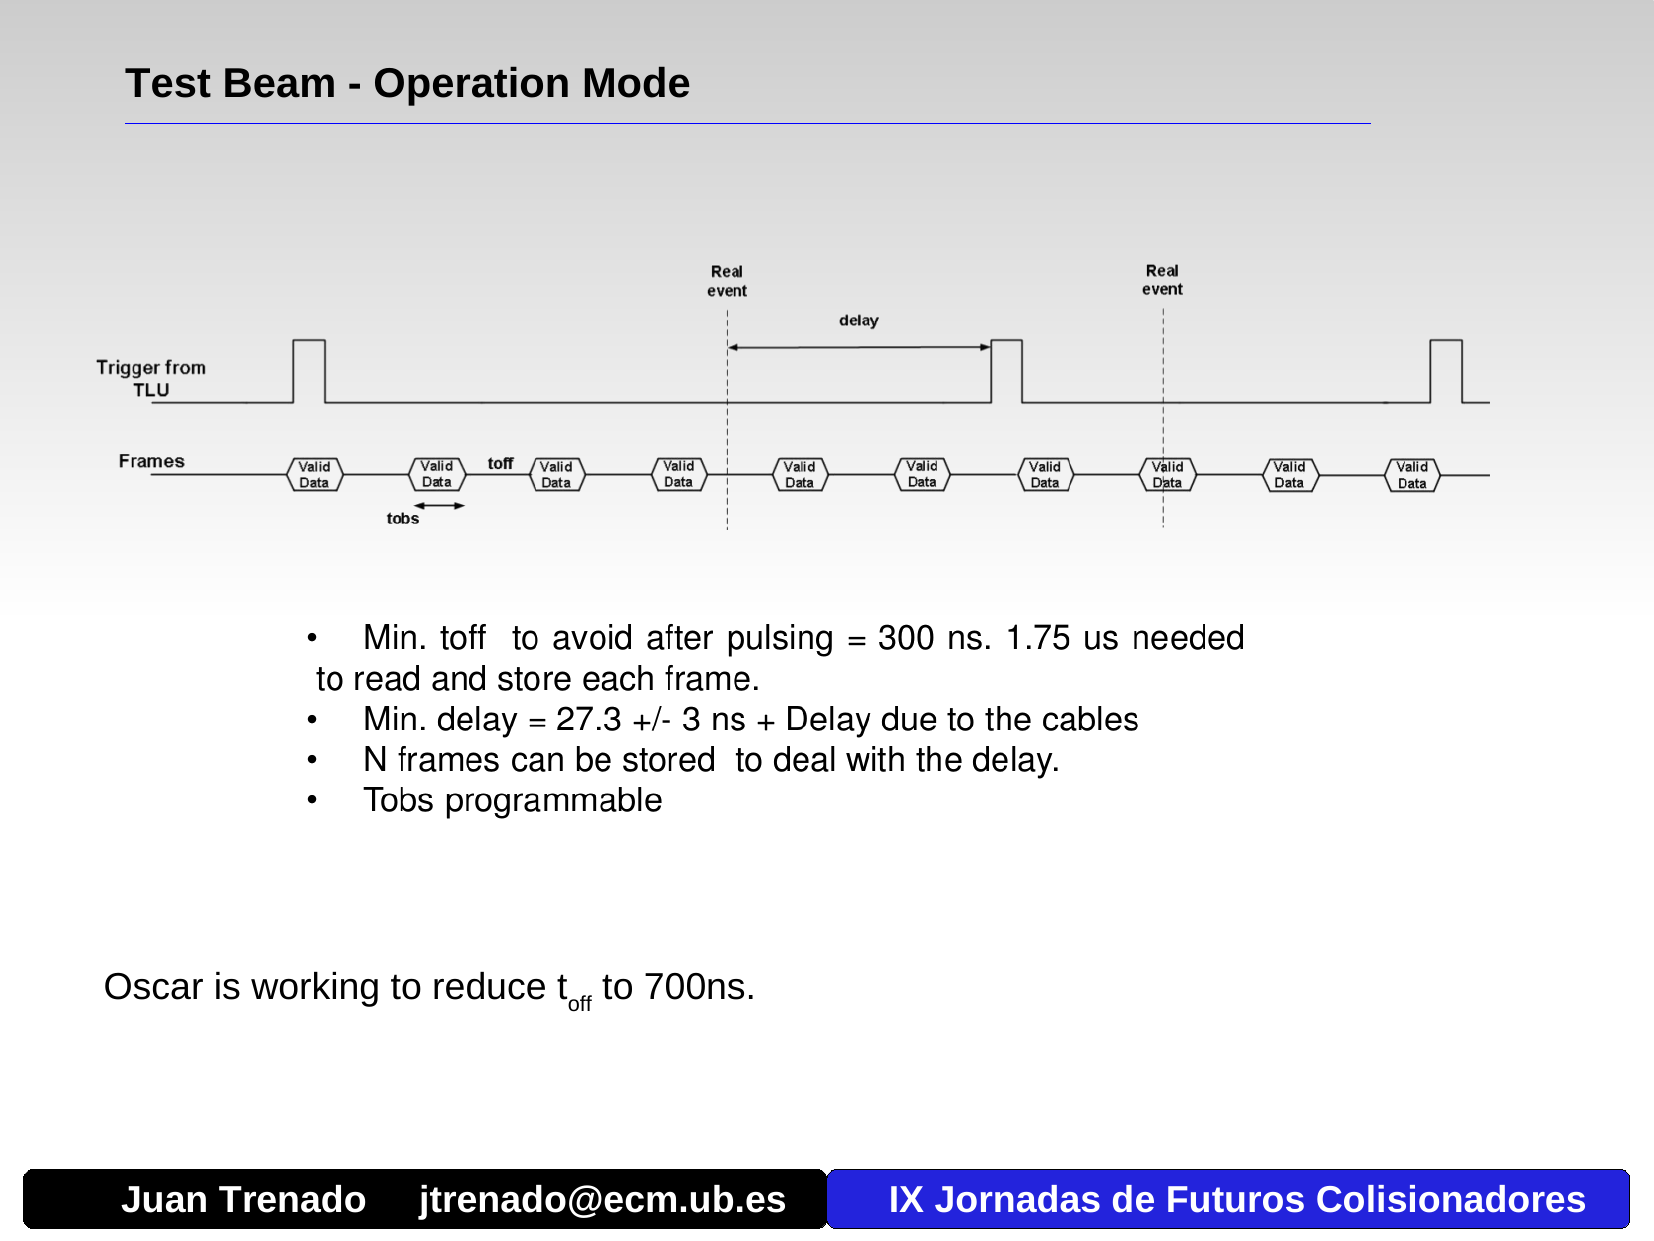

Test Beam - Operation Mode
Oscar is working to reduce toff to 700ns.
Juan Trenado jtrenado@ecm.ub.es
IX Jornadas de Futuros Colisionadores